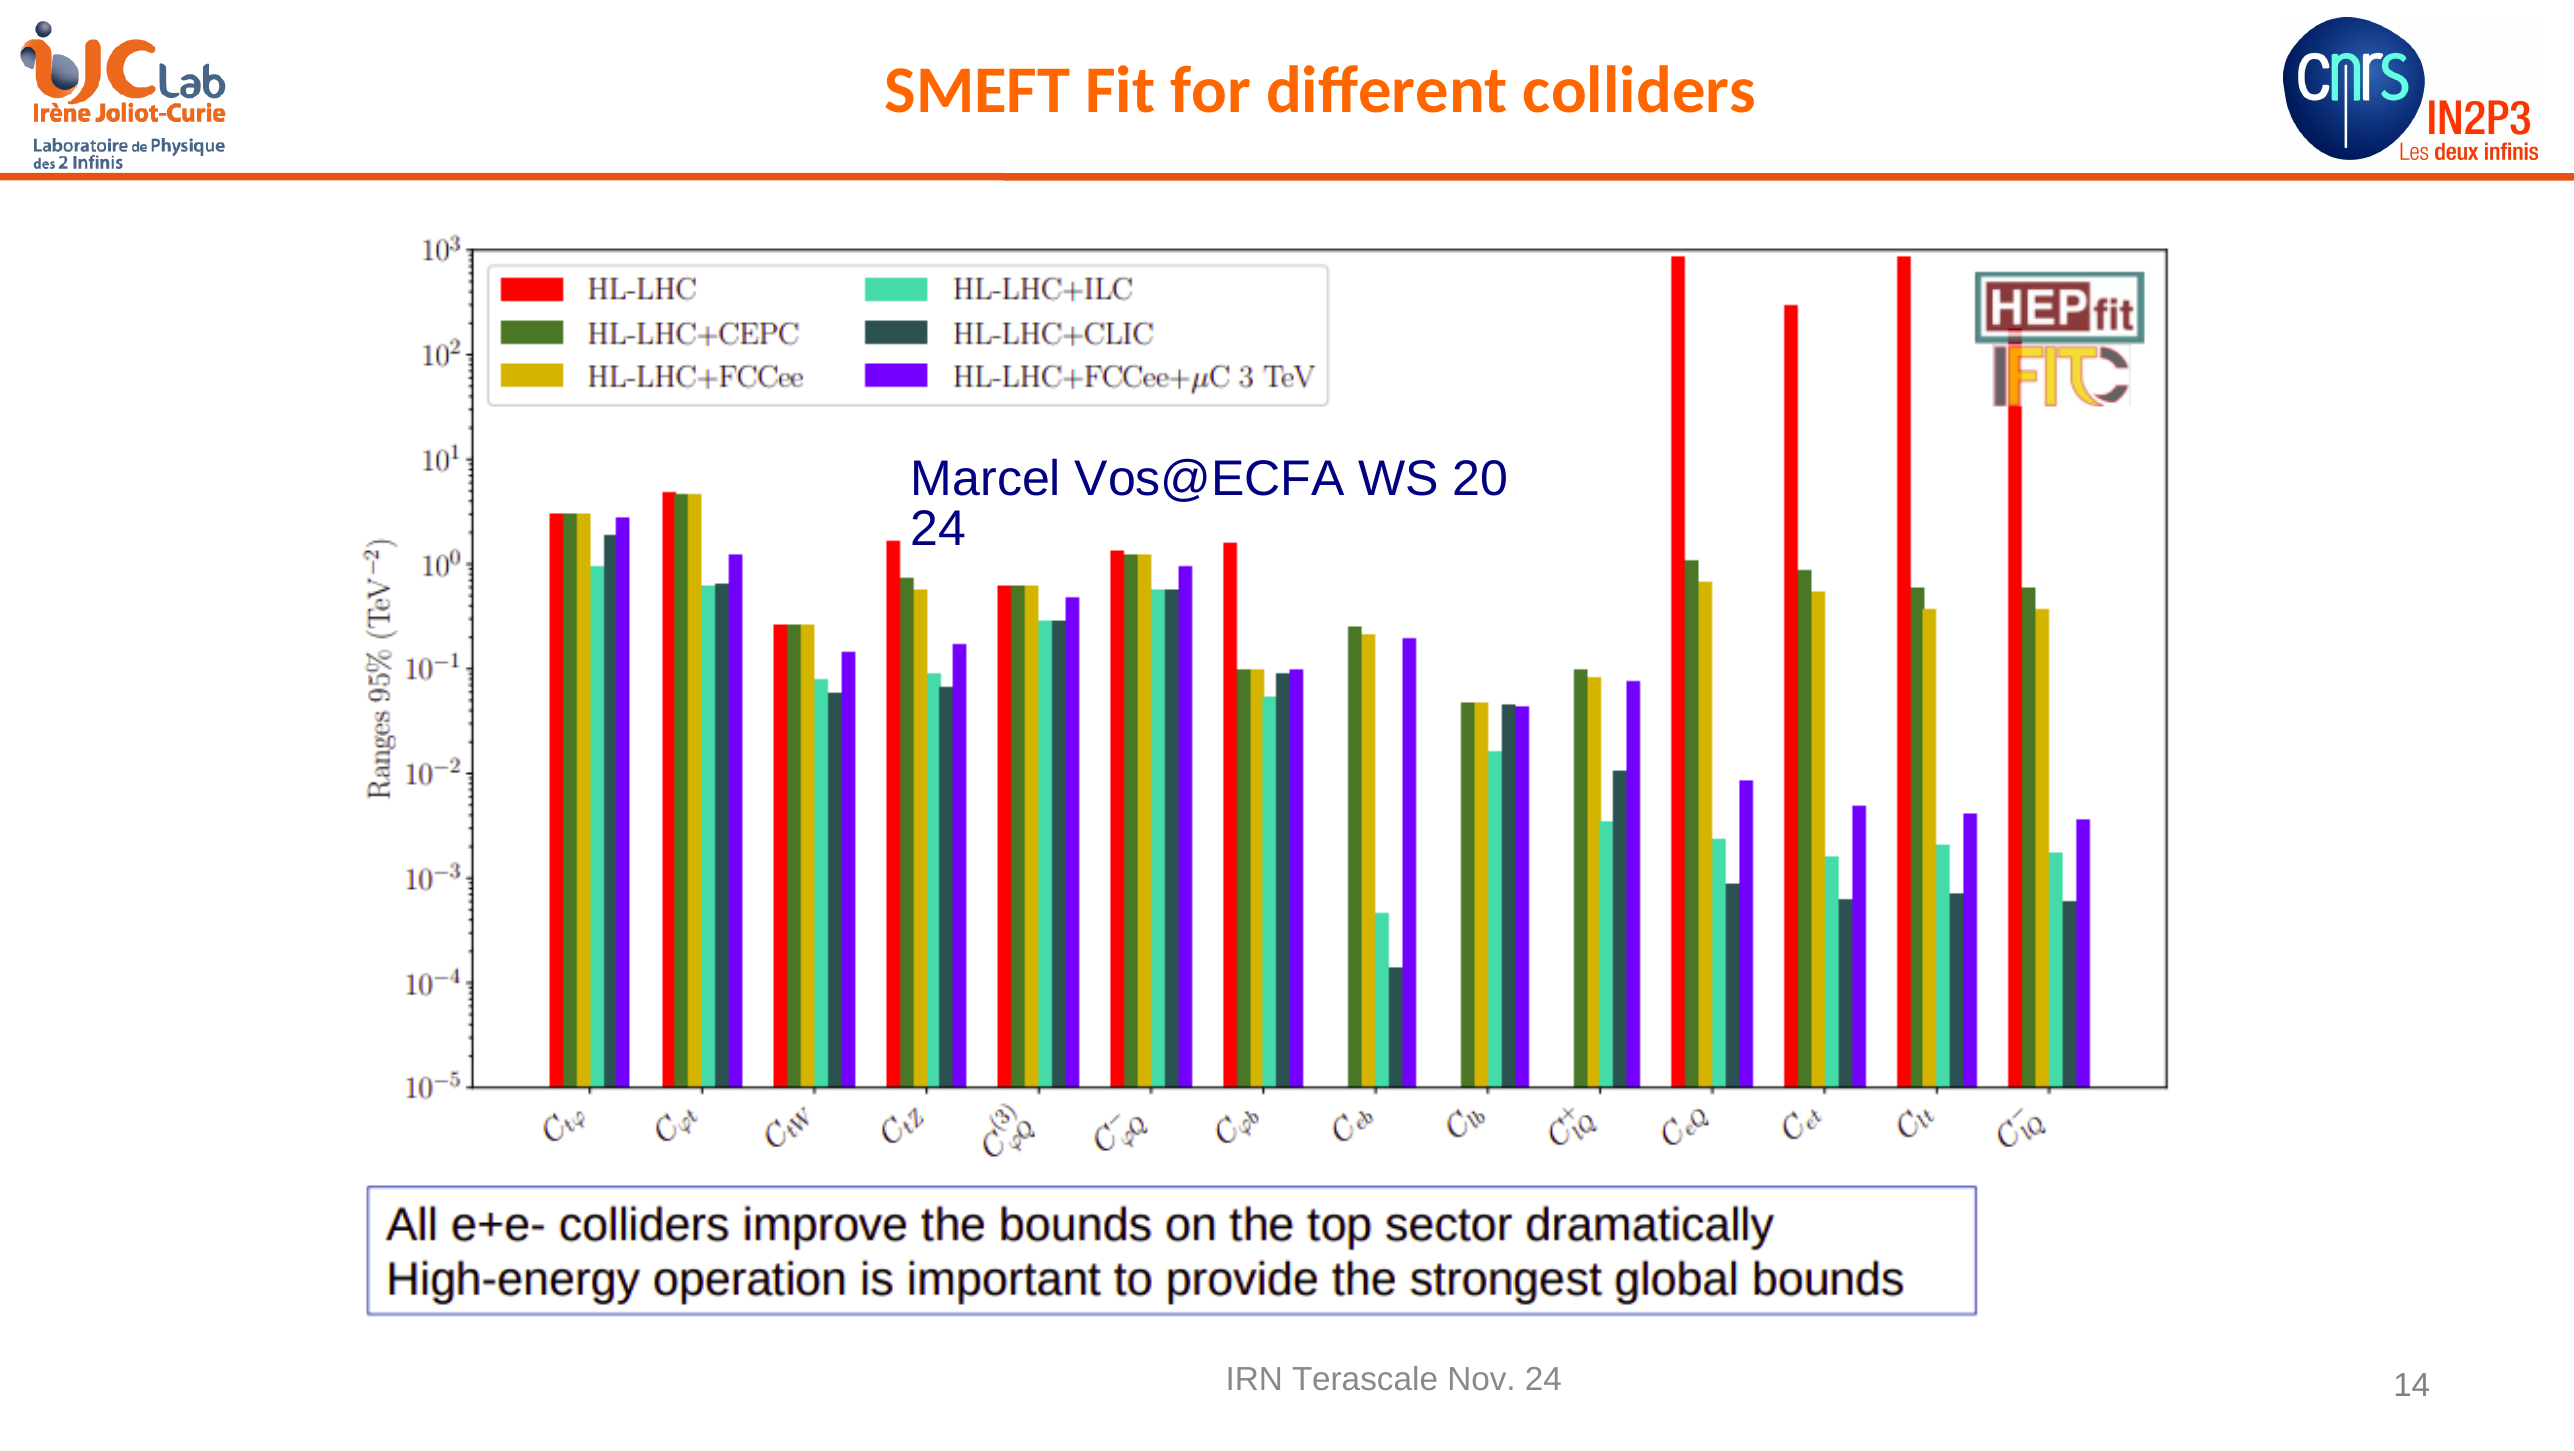

# SMEFT Fit for different colliders
Marcel Vos@ECFA WS 2024
14